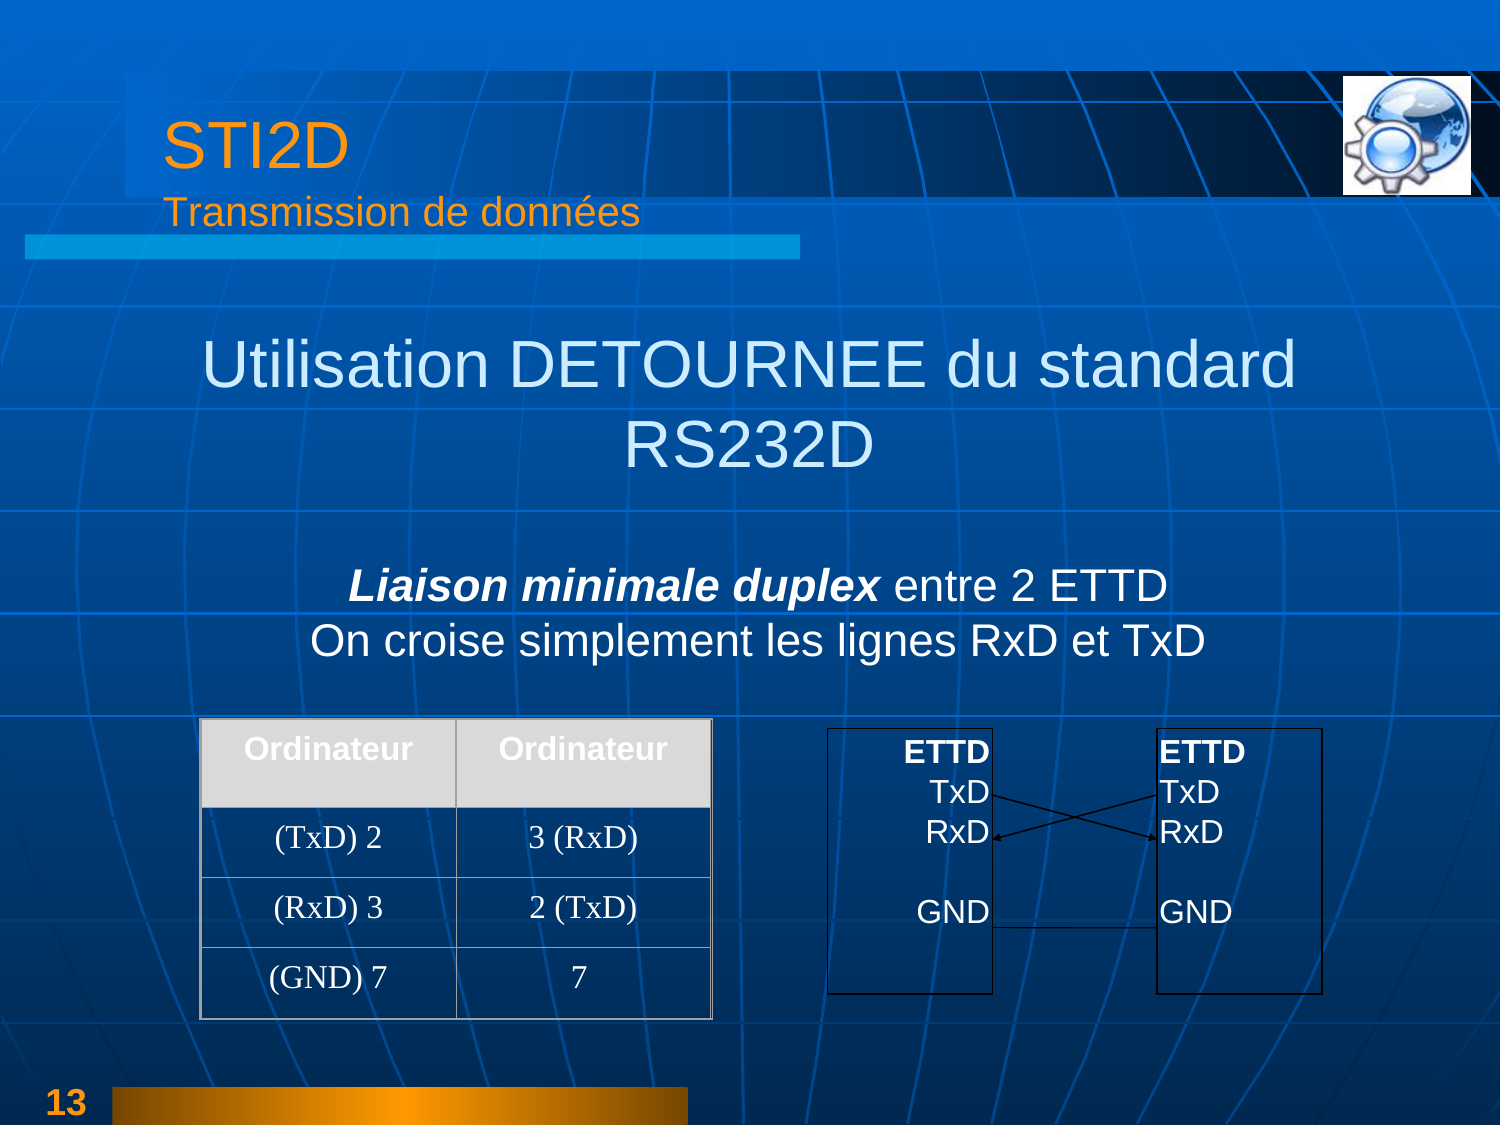

# Utilisation DETOURNEE du standard RS232D
Liaison minimale duplex entre 2 ETTD
On croise simplement les lignes RxD et TxD
ETTD
TxD
RxD
GND
ETTD
TxD
RxD
GND
Ordinateur
Ordinateur
(TxD) 2
3 (RxD)
(RxD) 3
2 (TxD)
(GND) 7
7